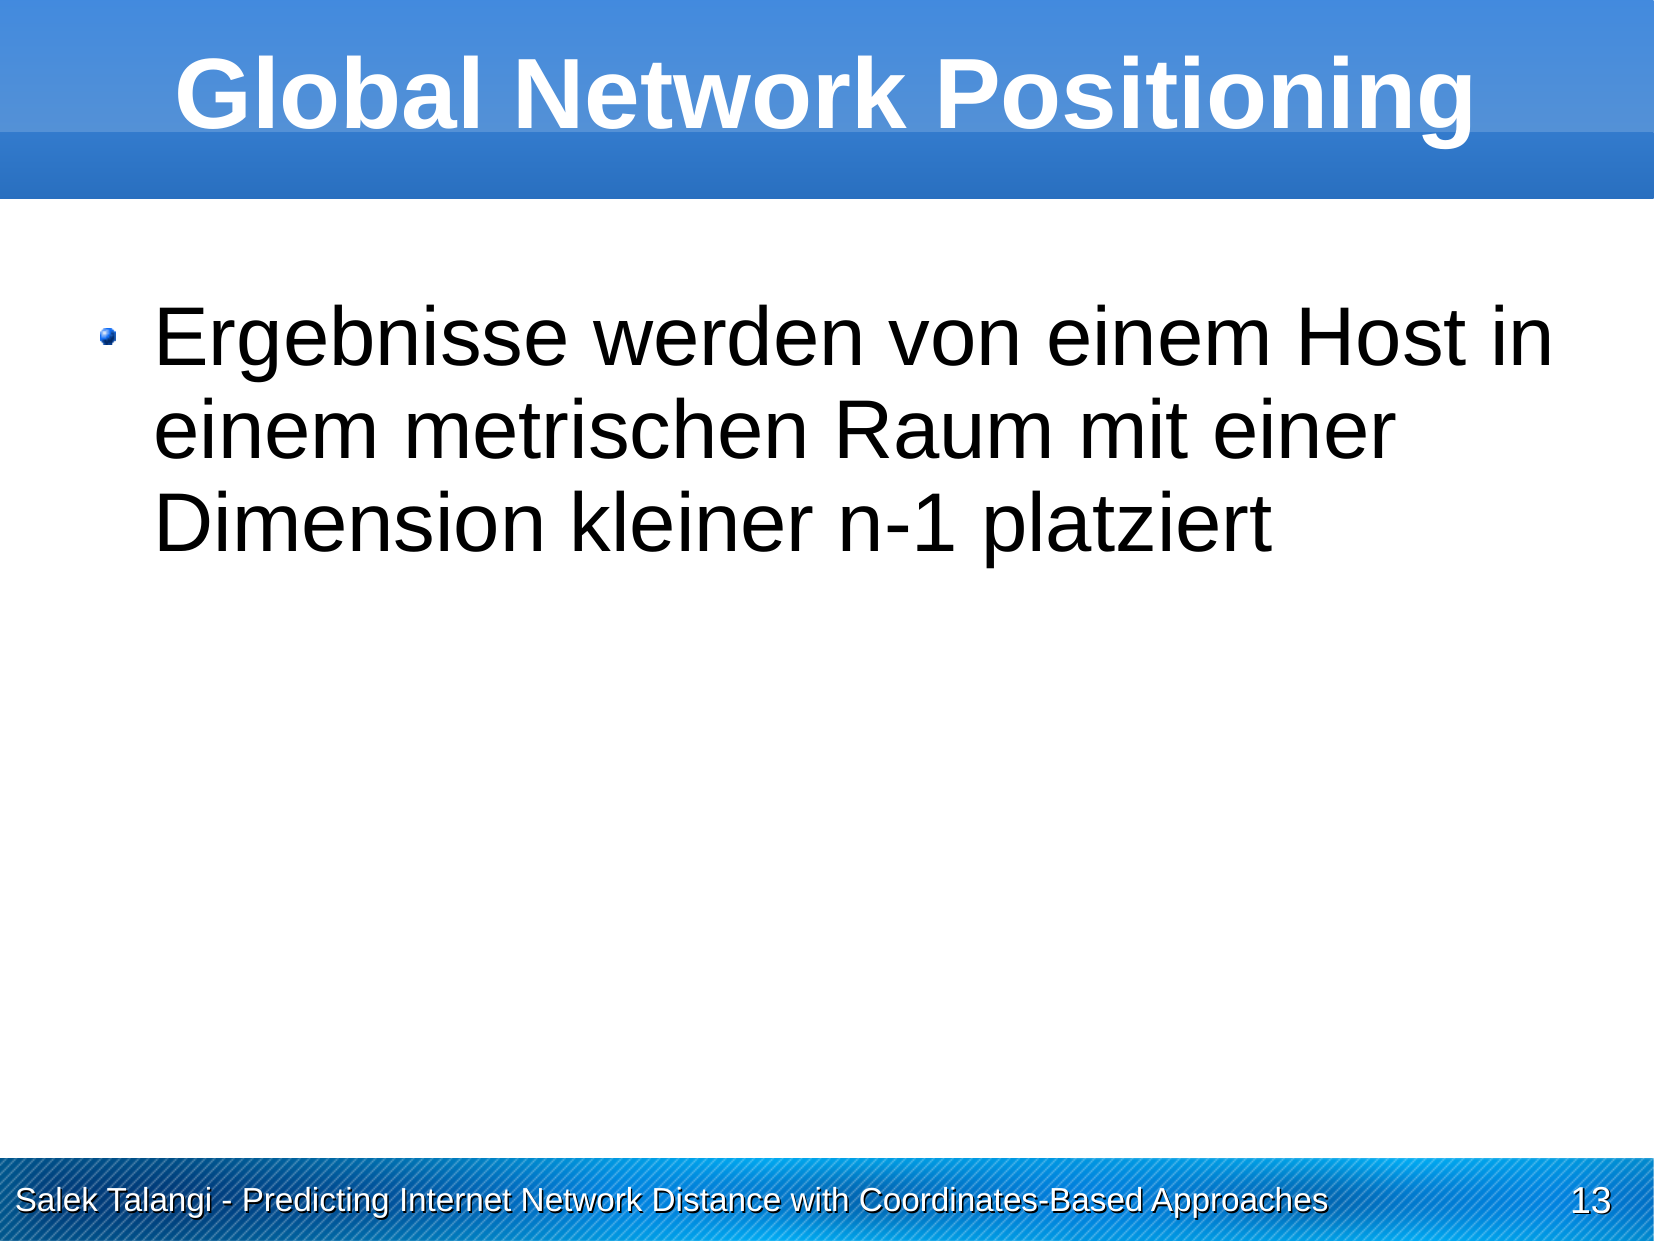

# Global Network Positioning
Ergebnisse werden von einem Host in einem metrischen Raum mit einer Dimension kleiner n-1 platziert